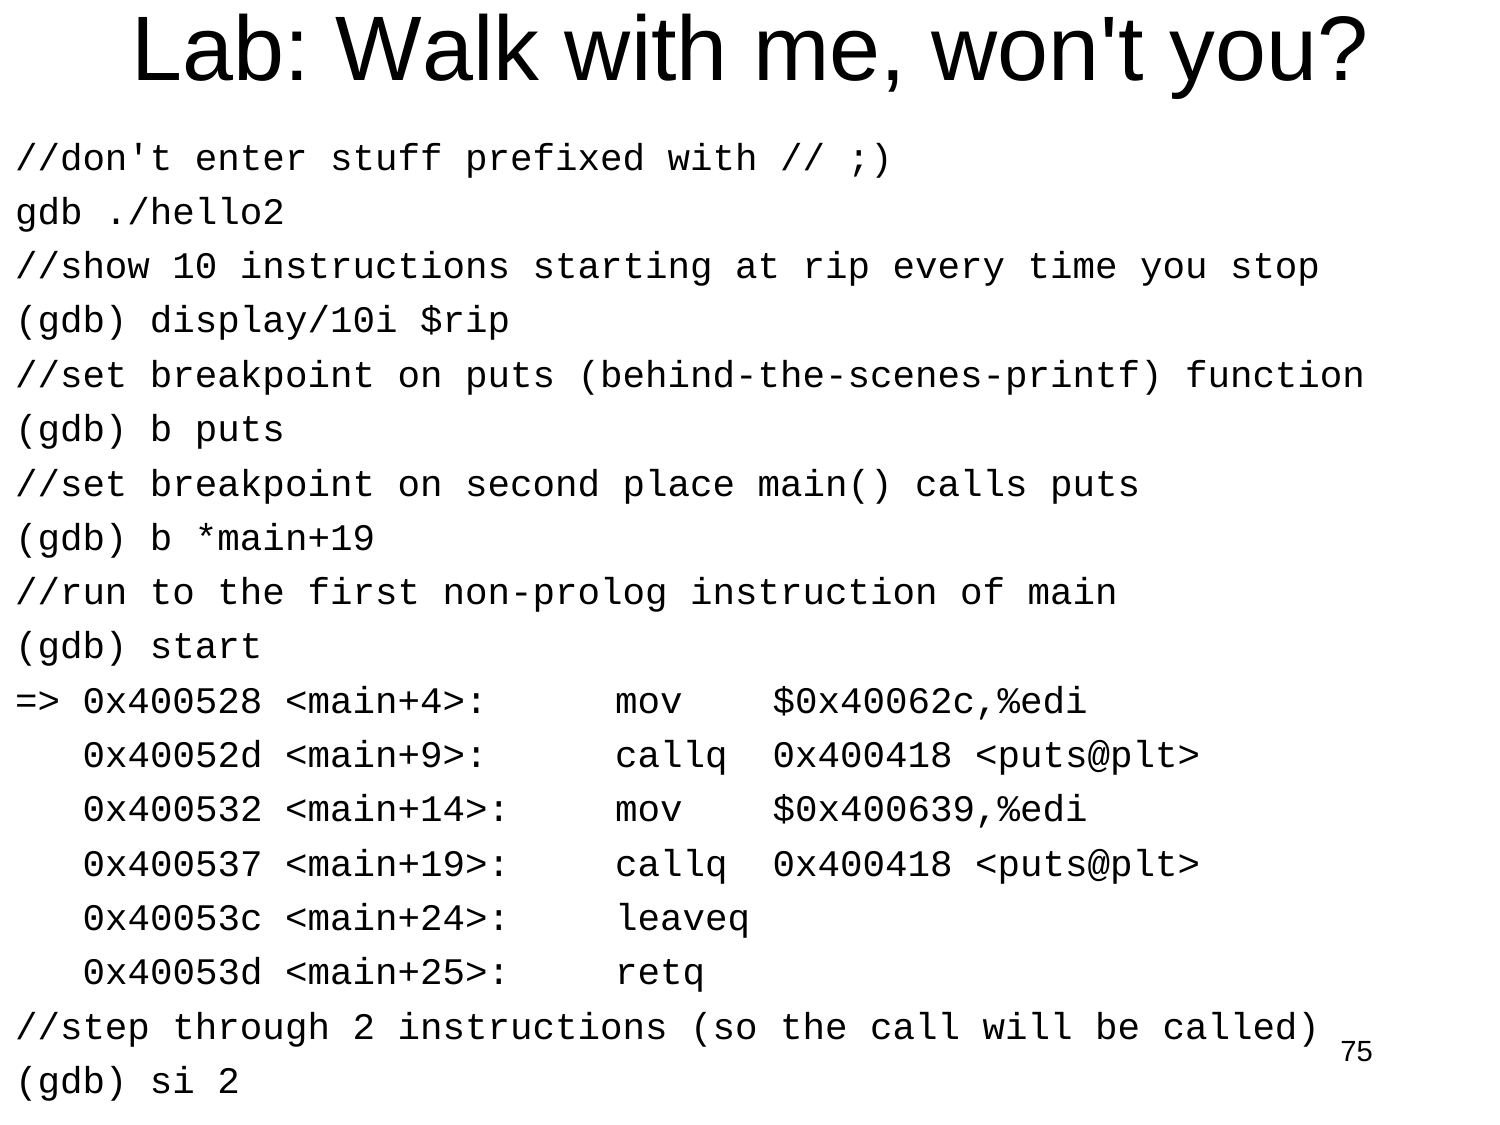

# Lab: Walk with me, won't you?
//don't enter stuff prefixed with // ;)
gdb ./hello2
//show 10 instructions starting at rip every time you stop
(gdb) display/10i $rip
//set breakpoint on puts (behind-the-scenes-printf) function
(gdb) b puts
//set breakpoint on second place main() calls puts
(gdb) b *main+19
//run to the first non-prolog instruction of main
(gdb) start
=> 0x400528 <main+4>:	mov $0x40062c,%edi
 0x40052d <main+9>:	callq 0x400418 <puts@plt>
 0x400532 <main+14>:	mov $0x400639,%edi
 0x400537 <main+19>:	callq 0x400418 <puts@plt>
 0x40053c <main+24>:	leaveq
 0x40053d <main+25>:	retq
//step through 2 instructions (so the call will be called)
(gdb) si 2